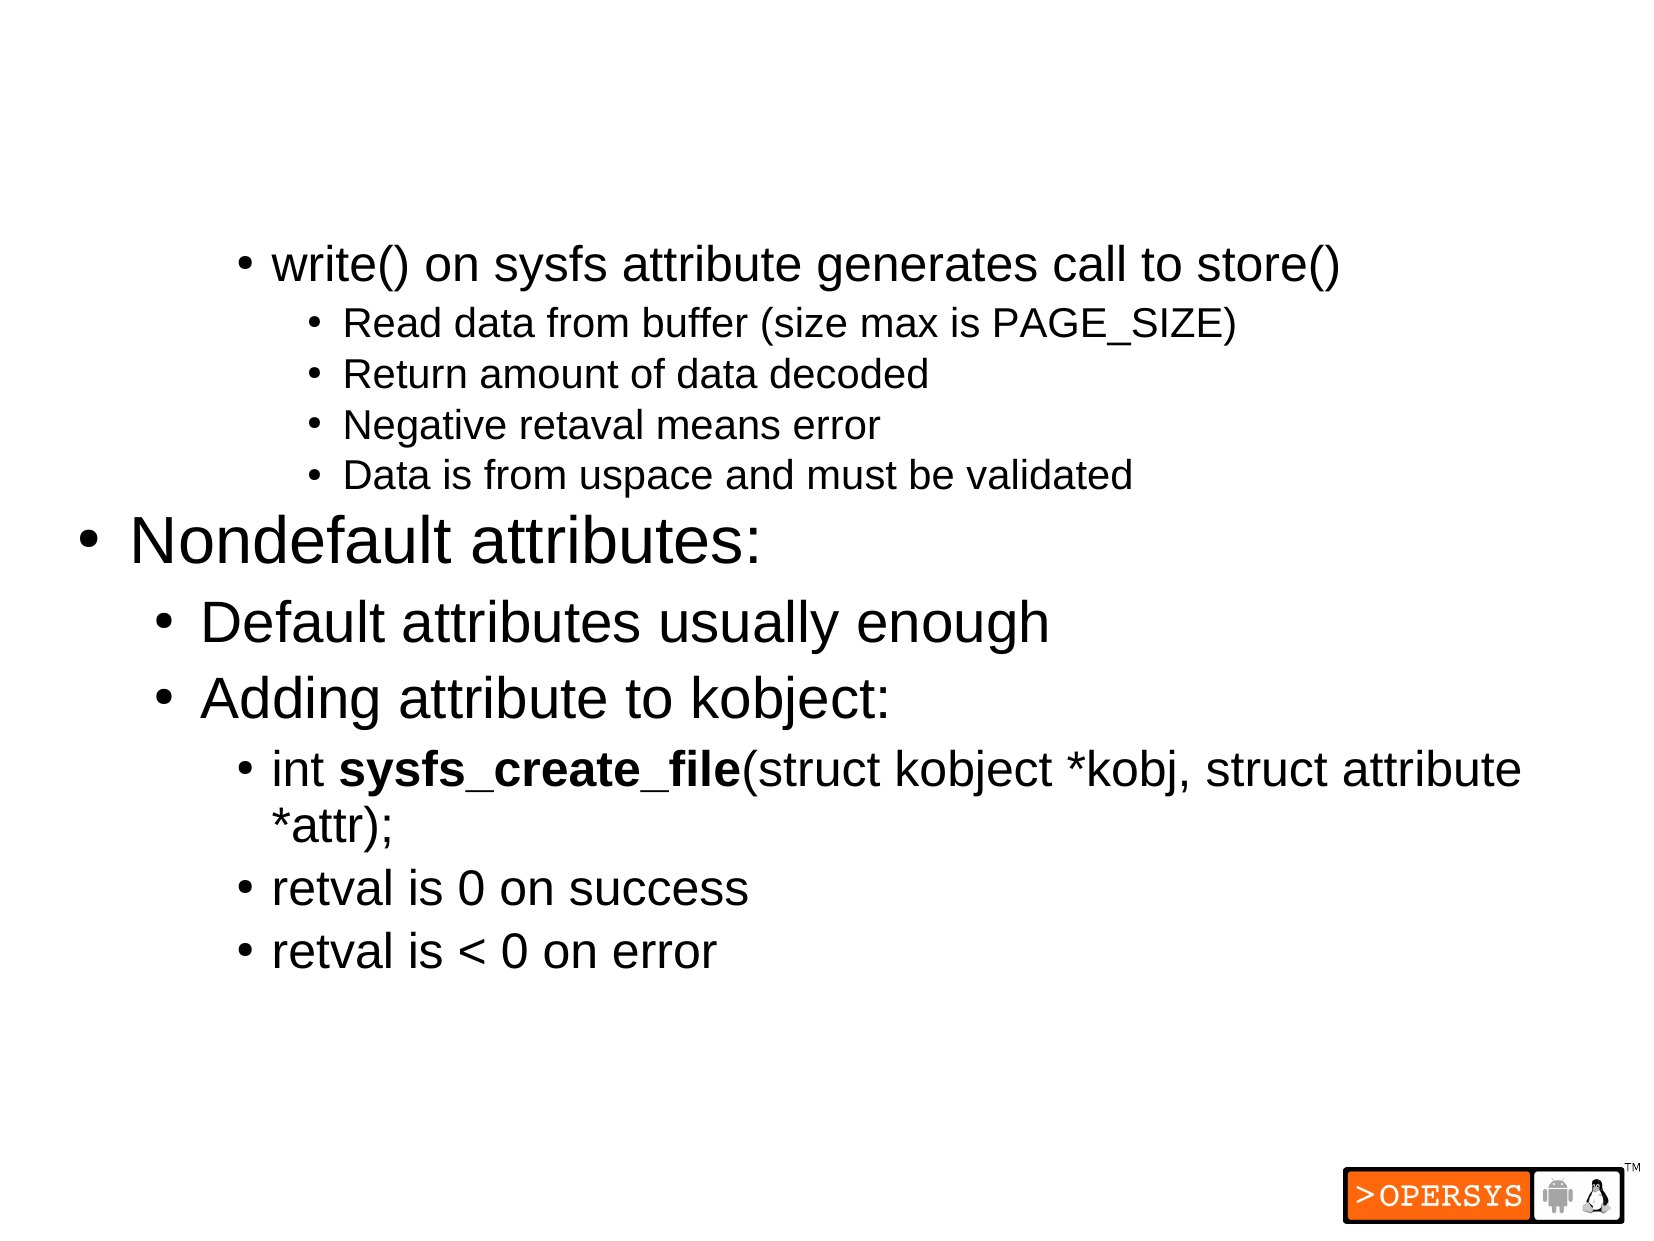

# write() on sysfs attribute generates call to store()
Read data from buffer (size max is PAGE_SIZE)
Return amount of data decoded
Negative retaval means error
Data is from uspace and must be validated
Nondefault attributes:
Default attributes usually enough
Adding attribute to kobject:
int sysfs_create_file(struct kobject *kobj, struct attribute *attr);
retval is 0 on success
retval is < 0 on error